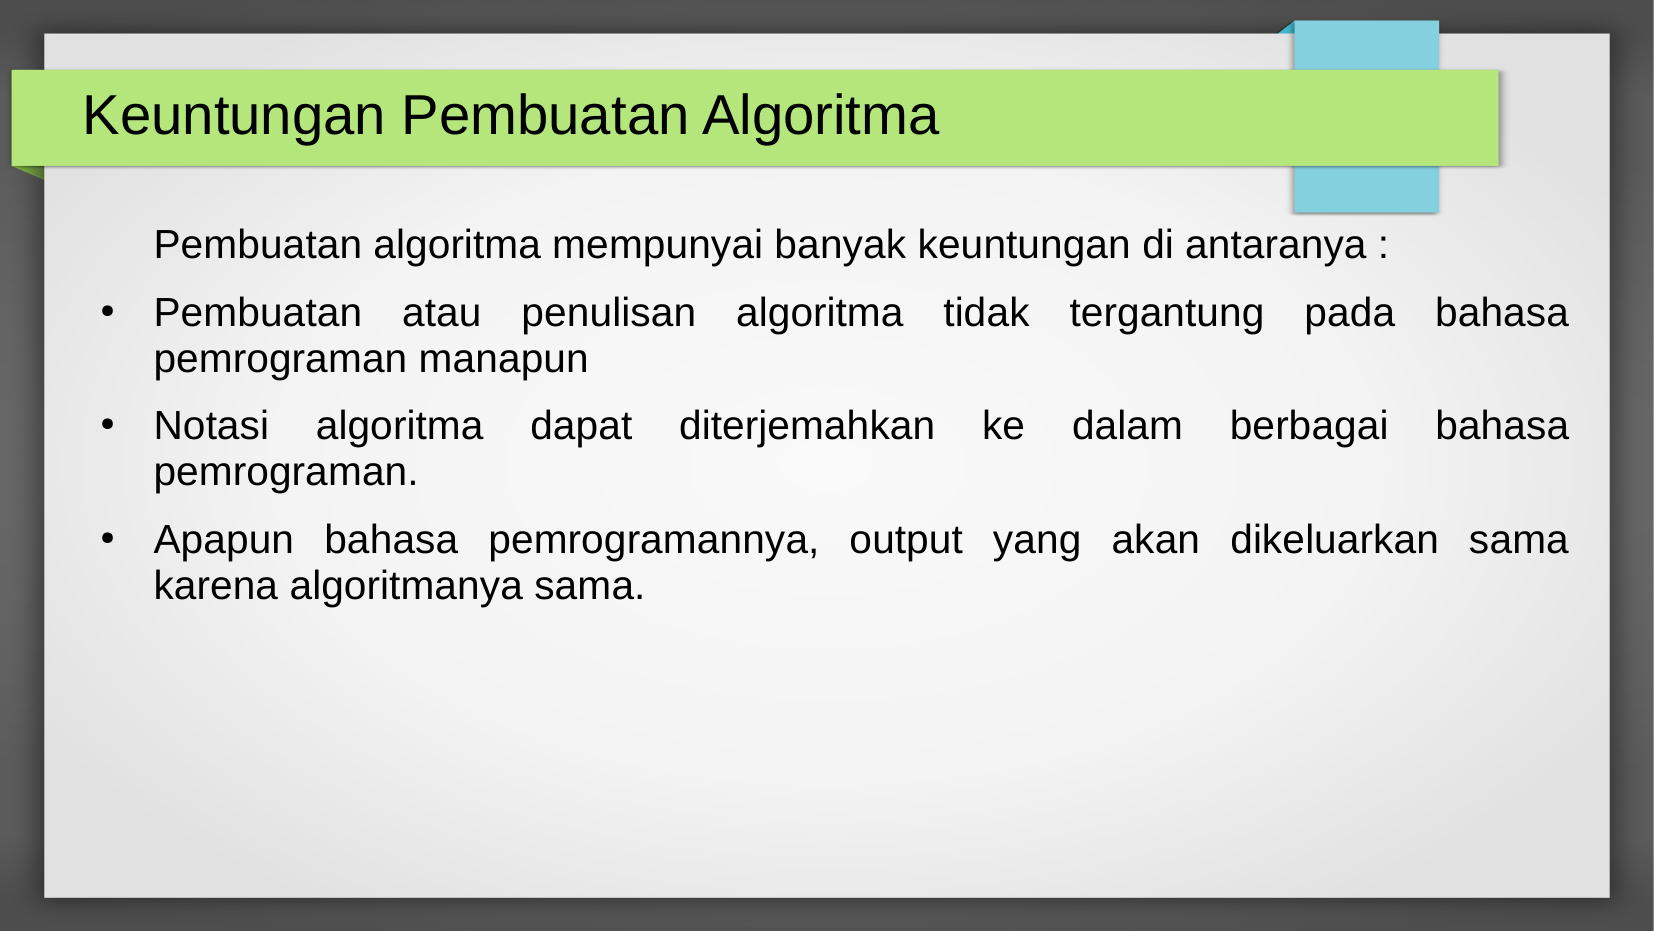

# Keuntungan Pembuatan Algoritma
Pembuatan algoritma mempunyai banyak keuntungan di antaranya :
Pembuatan atau penulisan algoritma tidak tergantung pada bahasa pemrograman manapun
Notasi algoritma dapat diterjemahkan ke dalam berbagai bahasa pemrograman.
Apapun bahasa pemrogramannya, output yang akan dikeluarkan sama karena algoritmanya sama.